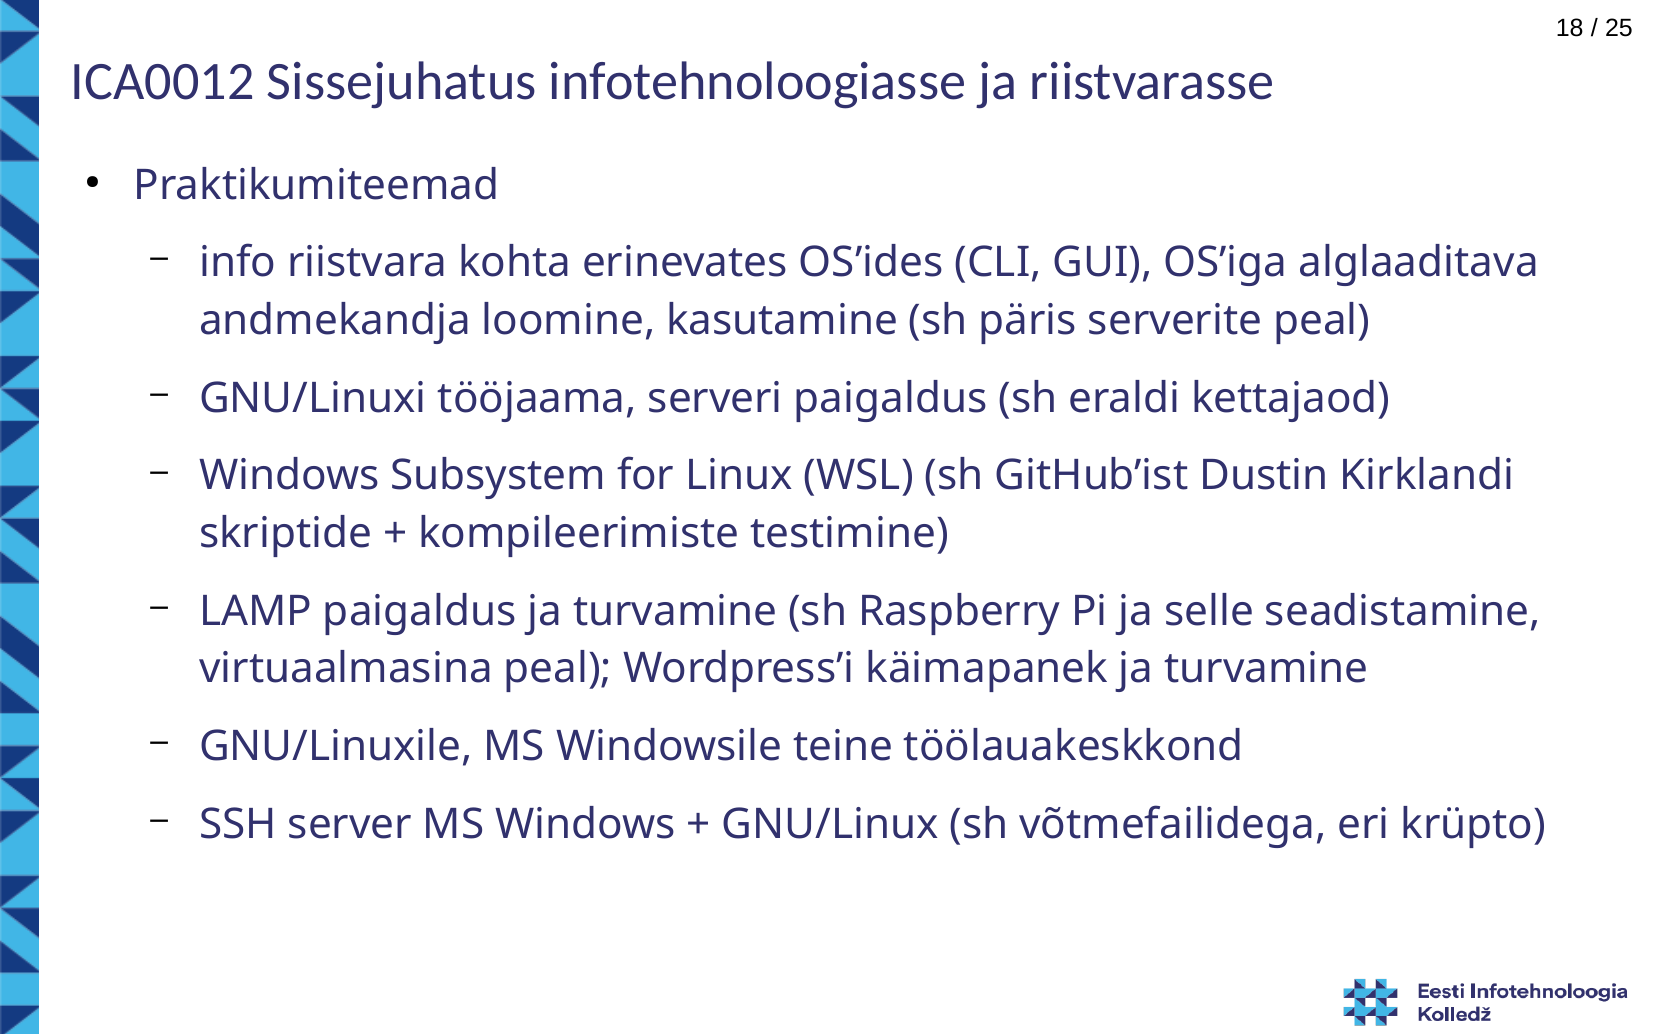

# ICA0012 Sissejuhatus infotehnoloogiasse ja riistvarasse
Praktikumiteemad
info riistvara kohta erinevates OS’ides (CLI, GUI), OS’iga alglaaditava andmekandja loomine, kasutamine (sh päris serverite peal)
GNU/Linuxi tööjaama, serveri paigaldus (sh eraldi kettajaod)
Windows Subsystem for Linux (WSL) (sh GitHub’ist Dustin Kirklandi skriptide + kompileerimiste testimine)
LAMP paigaldus ja turvamine (sh Raspberry Pi ja selle seadistamine, virtuaalmasina peal); Wordpress’i käimapanek ja turvamine
GNU/Linuxile, MS Windowsile teine töölauakeskkond
SSH server MS Windows + GNU/Linux (sh võtmefailidega, eri krüpto)